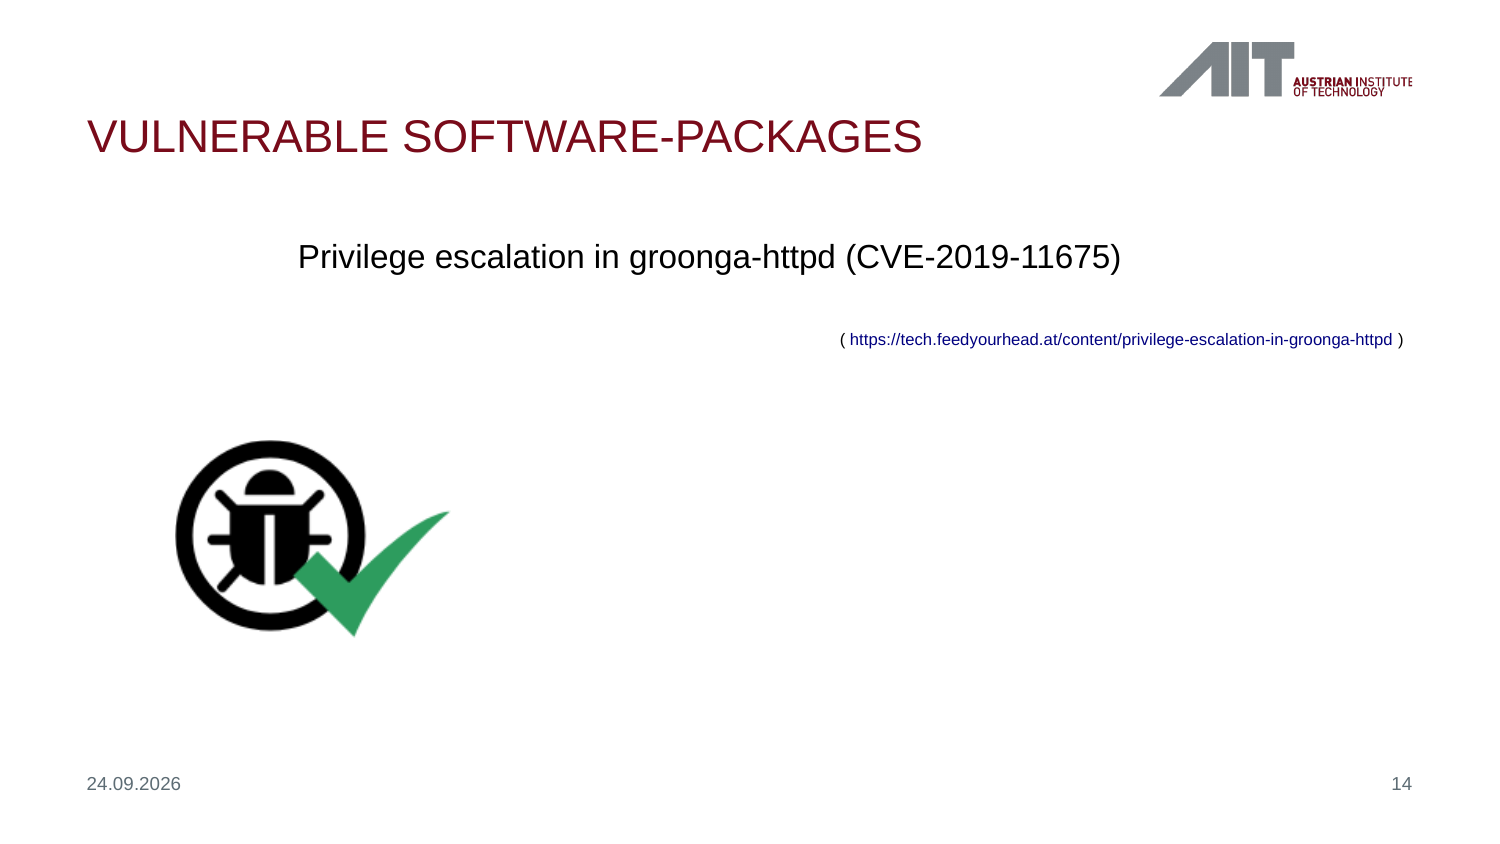

Vulnerable software-packages
# Privilege escalation in groonga-httpd (CVE-2019-11675)
( https://tech.feedyourhead.at/content/privilege-escalation-in-groonga-httpd )